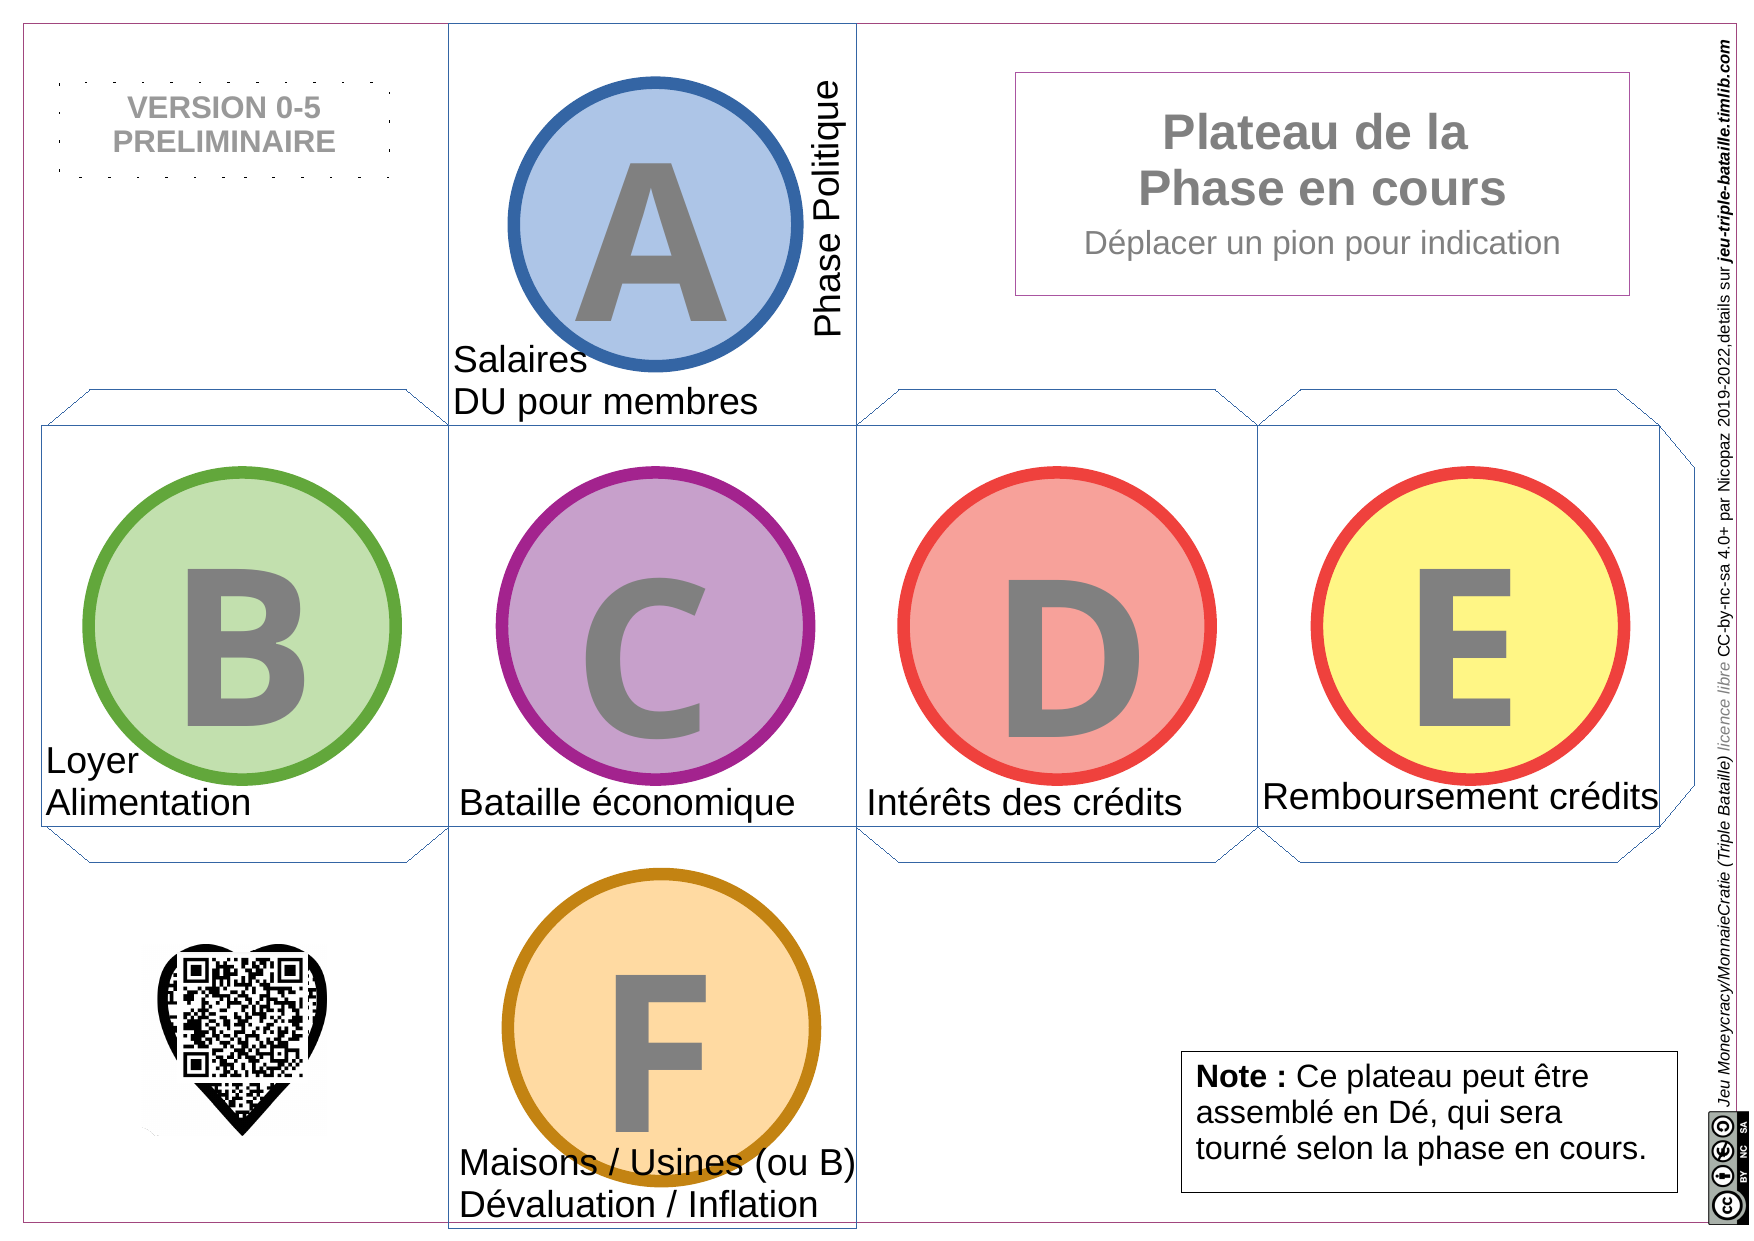

A
A
B
B
Plateau de la
Phase en cours
Déplacer un pion pour indication
A
VERSION 0-5 PRELIMINAIRE
Phase Politique
C
Salaires
DU pour membres
D
E
B
E
C
D
F
1
2
4
8
Loyer
Alimentation
Remboursement crédits
Bataille économique
Intérêts des crédits
8
8
F
Note : Ce plateau peut être assemblé en Dé, qui sera tourné selon la phase en cours.
Maisons / Usines (ou B)
Dévaluation / Inflation
1
2
4
1
2
4
#